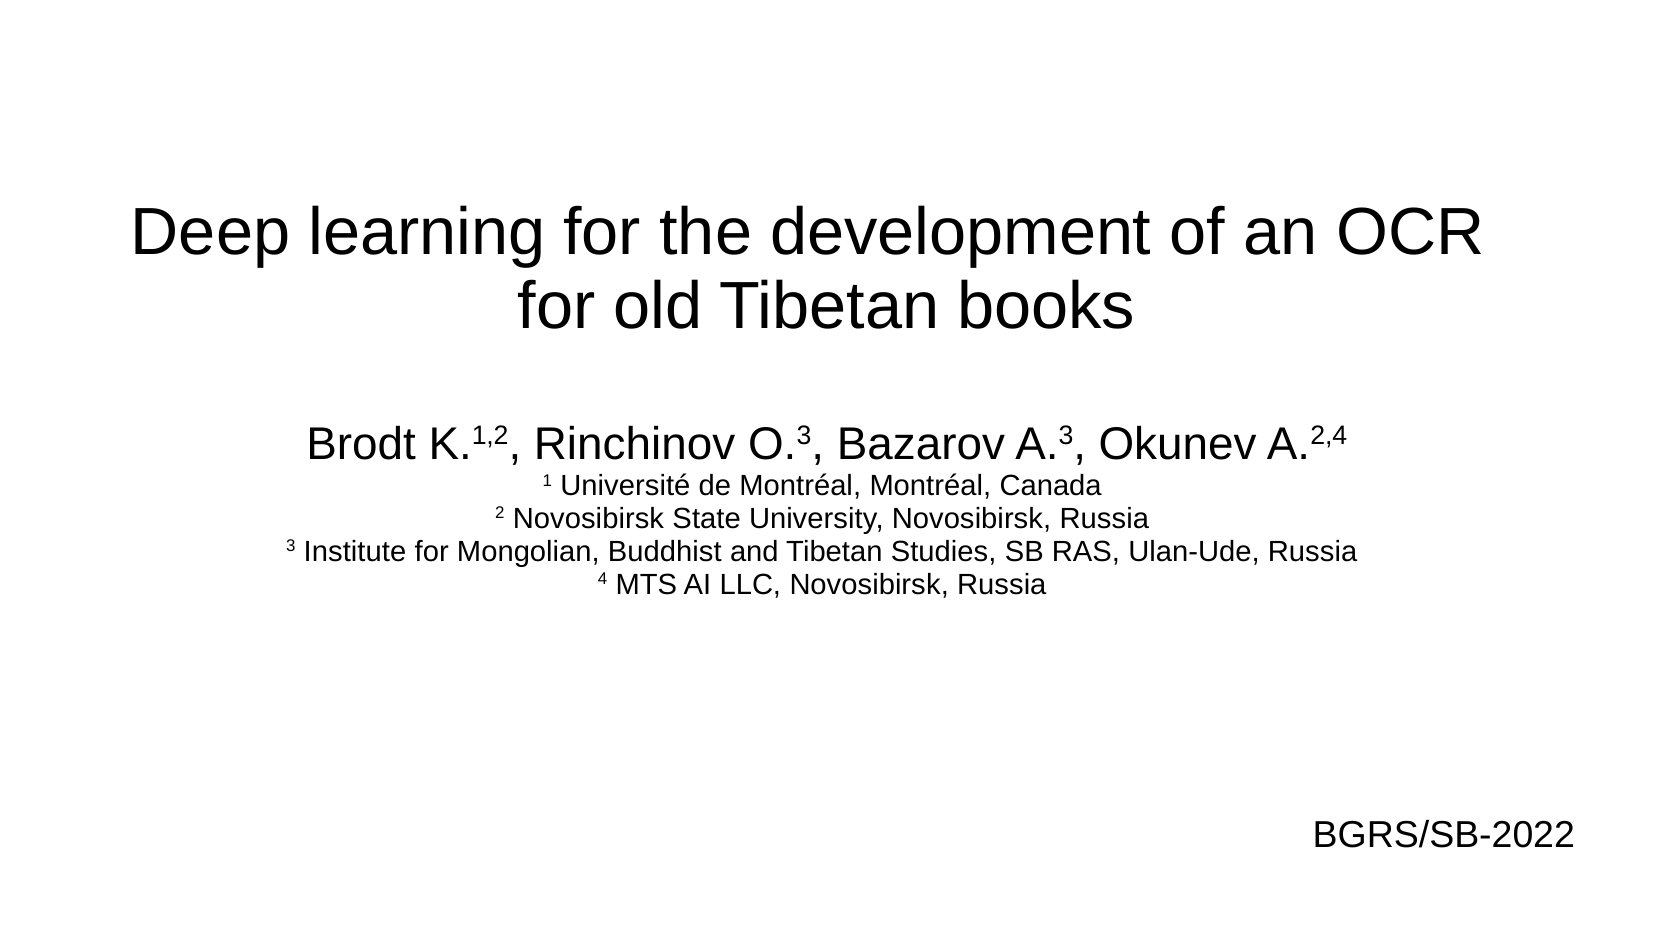

# Deep learning for the development of an OCR
for old Tibetan books
Brodt K.1,2, Rinchinov O.3, Bazarov A.3, Okunev A.2,4
1 Université de Montréal, Montréal, Canada
2 Novosibirsk State University, Novosibirsk, Russia
3 Institute for Mongolian, Buddhist and Tibetan Studies, SB RAS, Ulan-Ude, Russia
4 MTS AI LLC, Novosibirsk, Russia
BGRS/SB-2022